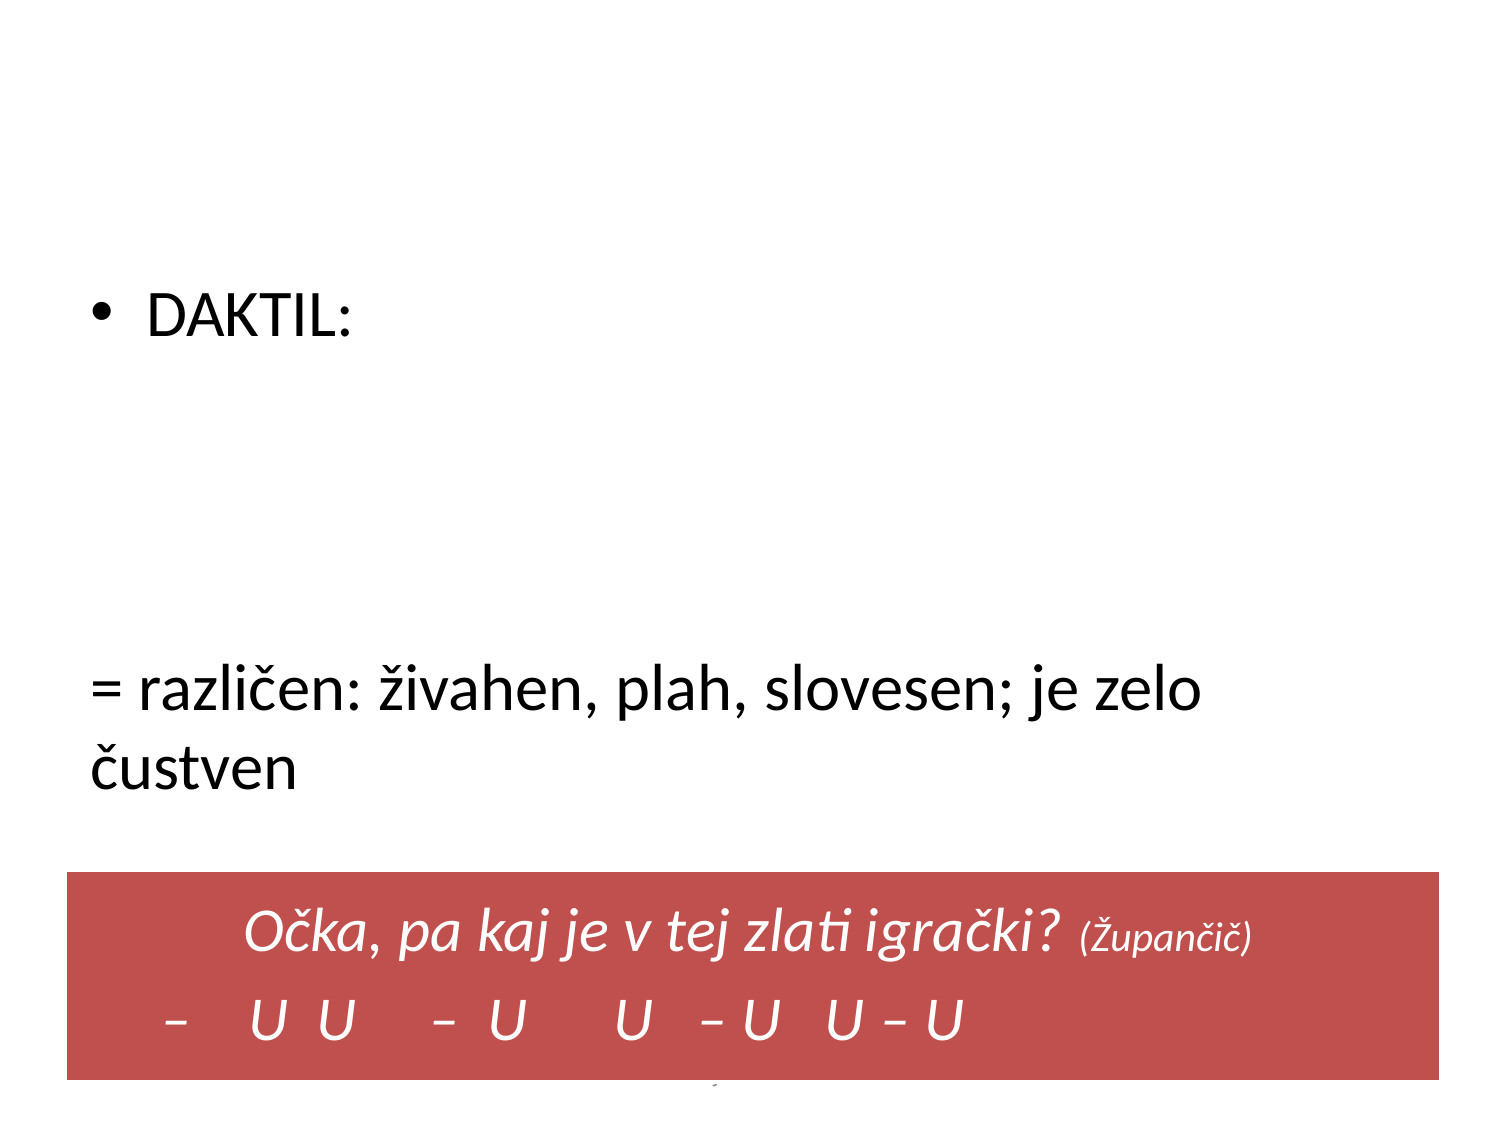

#
DAKTIL:
= različen: živahen, plah, slovesen; je zelo čustven
Očka, pa kaj je v tej zlati igrački? (Župančič)
 ‒ U U ‒ U U ‒ U U ‒ U
Mladinska književnost 2012/2013